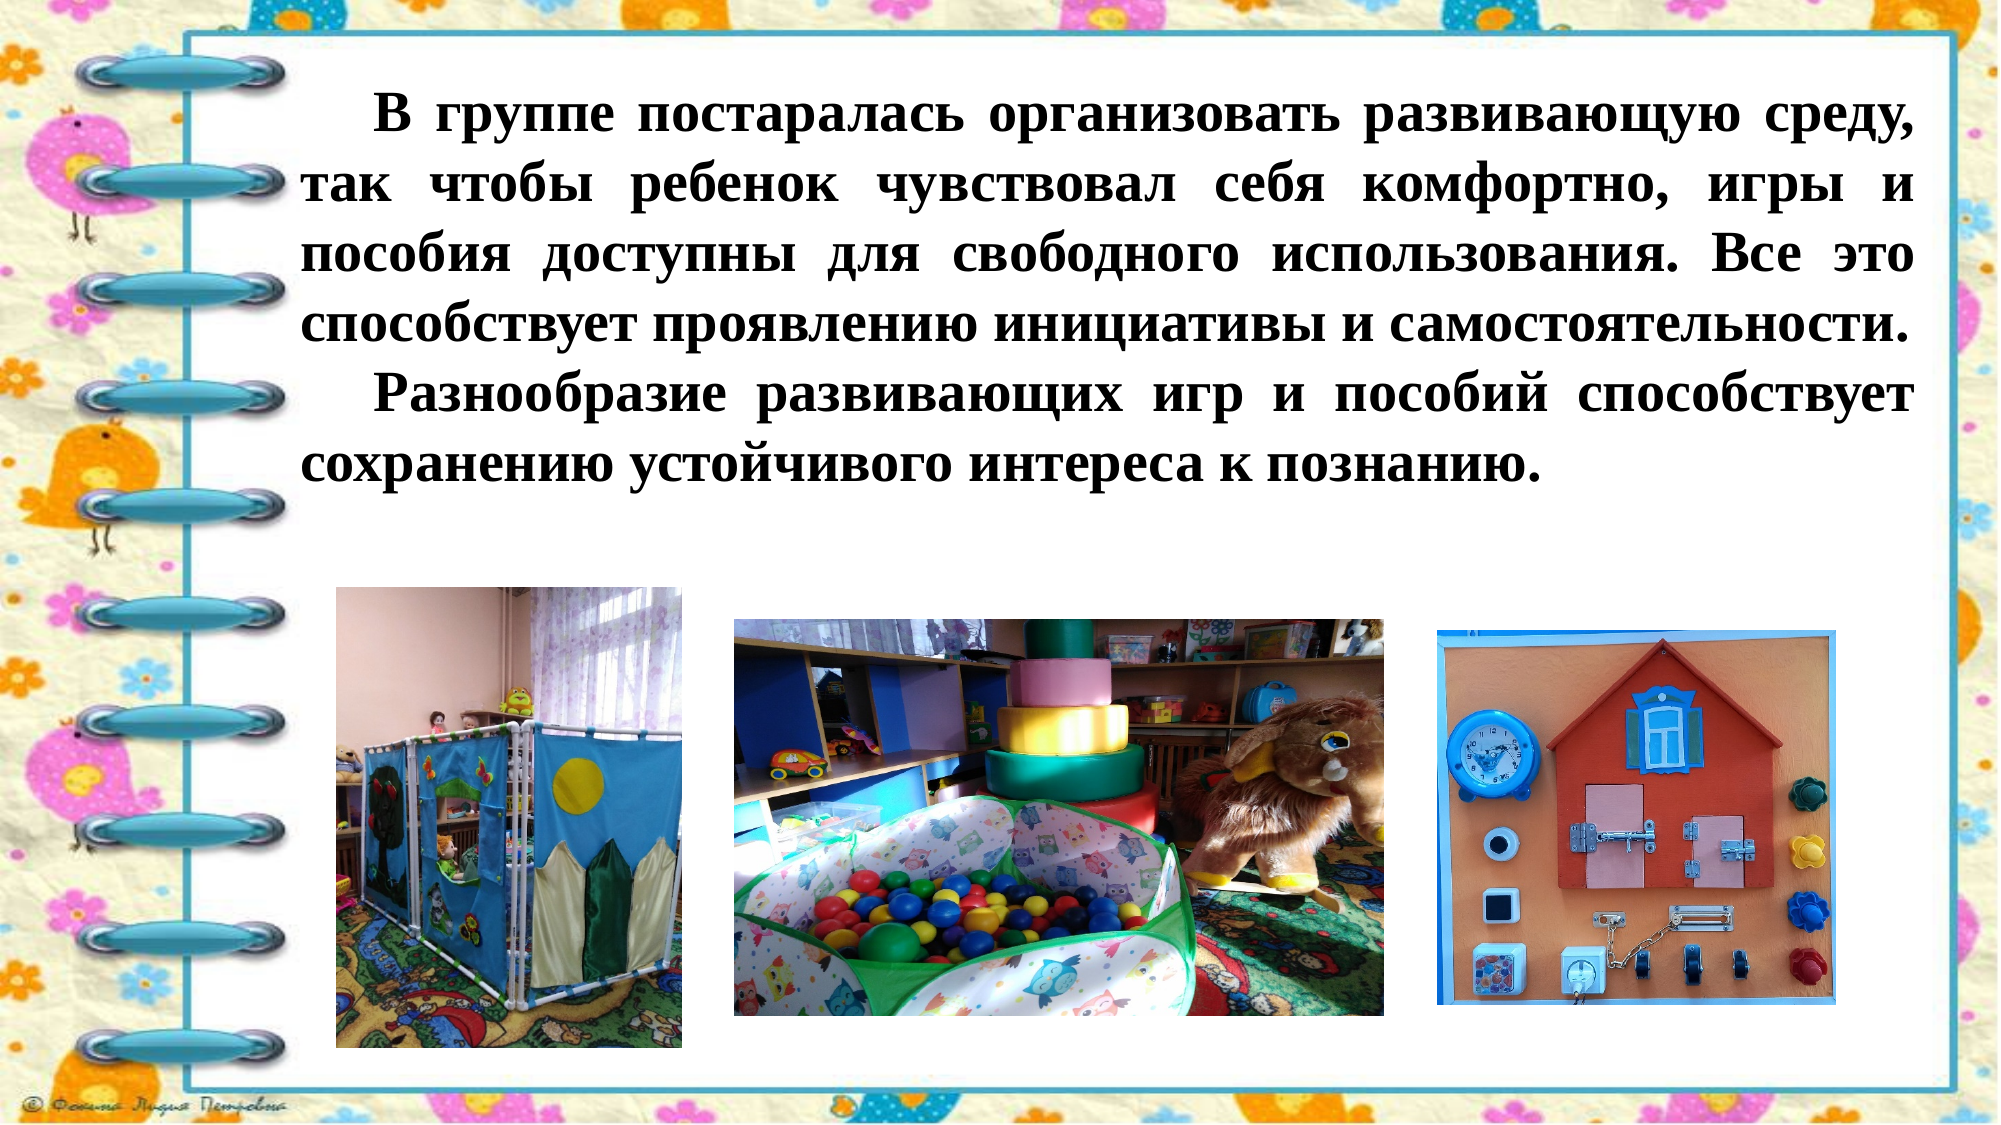

В группе постаралась организовать развивающую среду, так чтобы ребенок чувствовал себя комфортно, игры и пособия доступны для свободного использования. Все это способствует проявлению инициативы и самостоятельности.
	Разнообразие развивающих игр и пособий способствует сохранению устойчивого интереса к познанию.